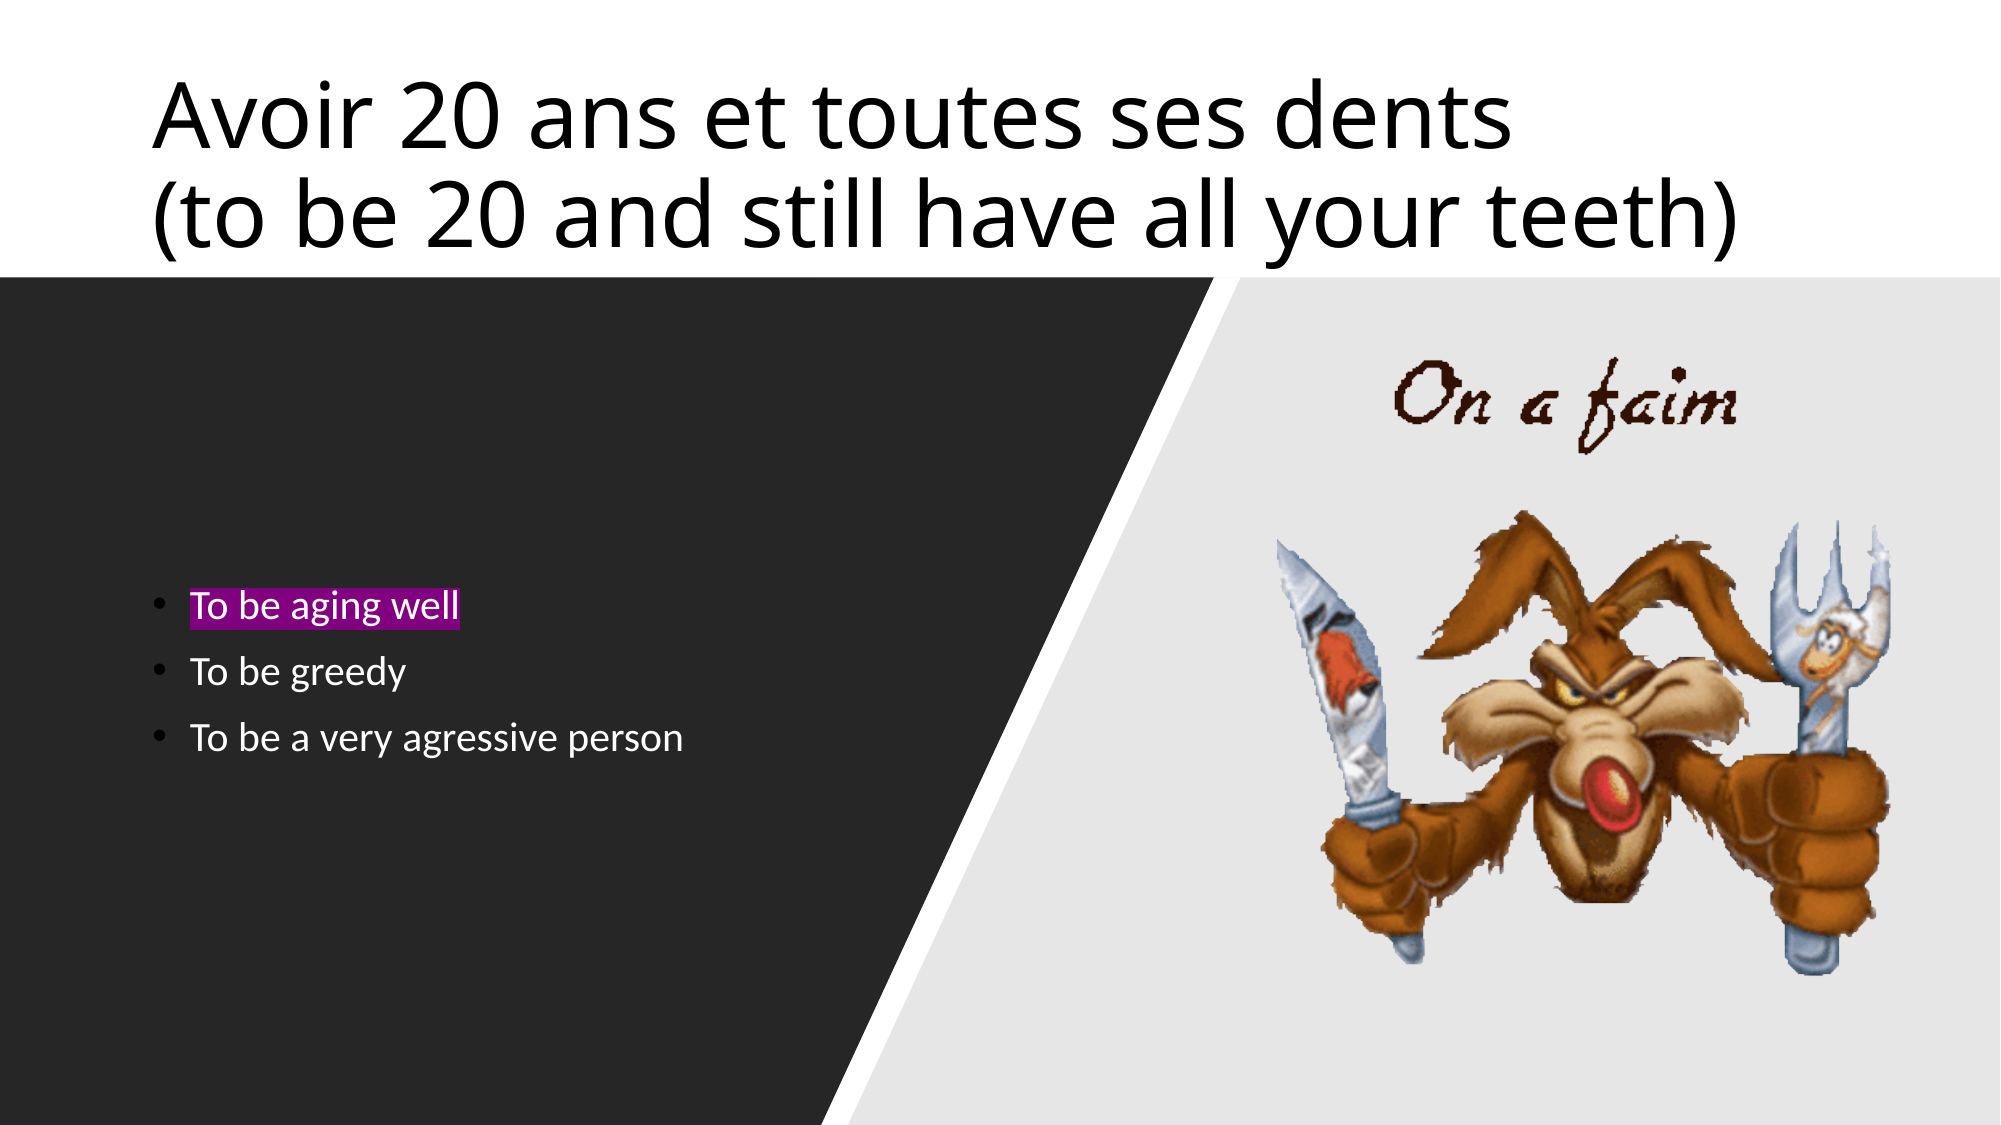

# Avoir 20 ans et toutes ses dents (to be 20 and still have all your teeth)
To be aging well
To be greedy
To be a very agressive person